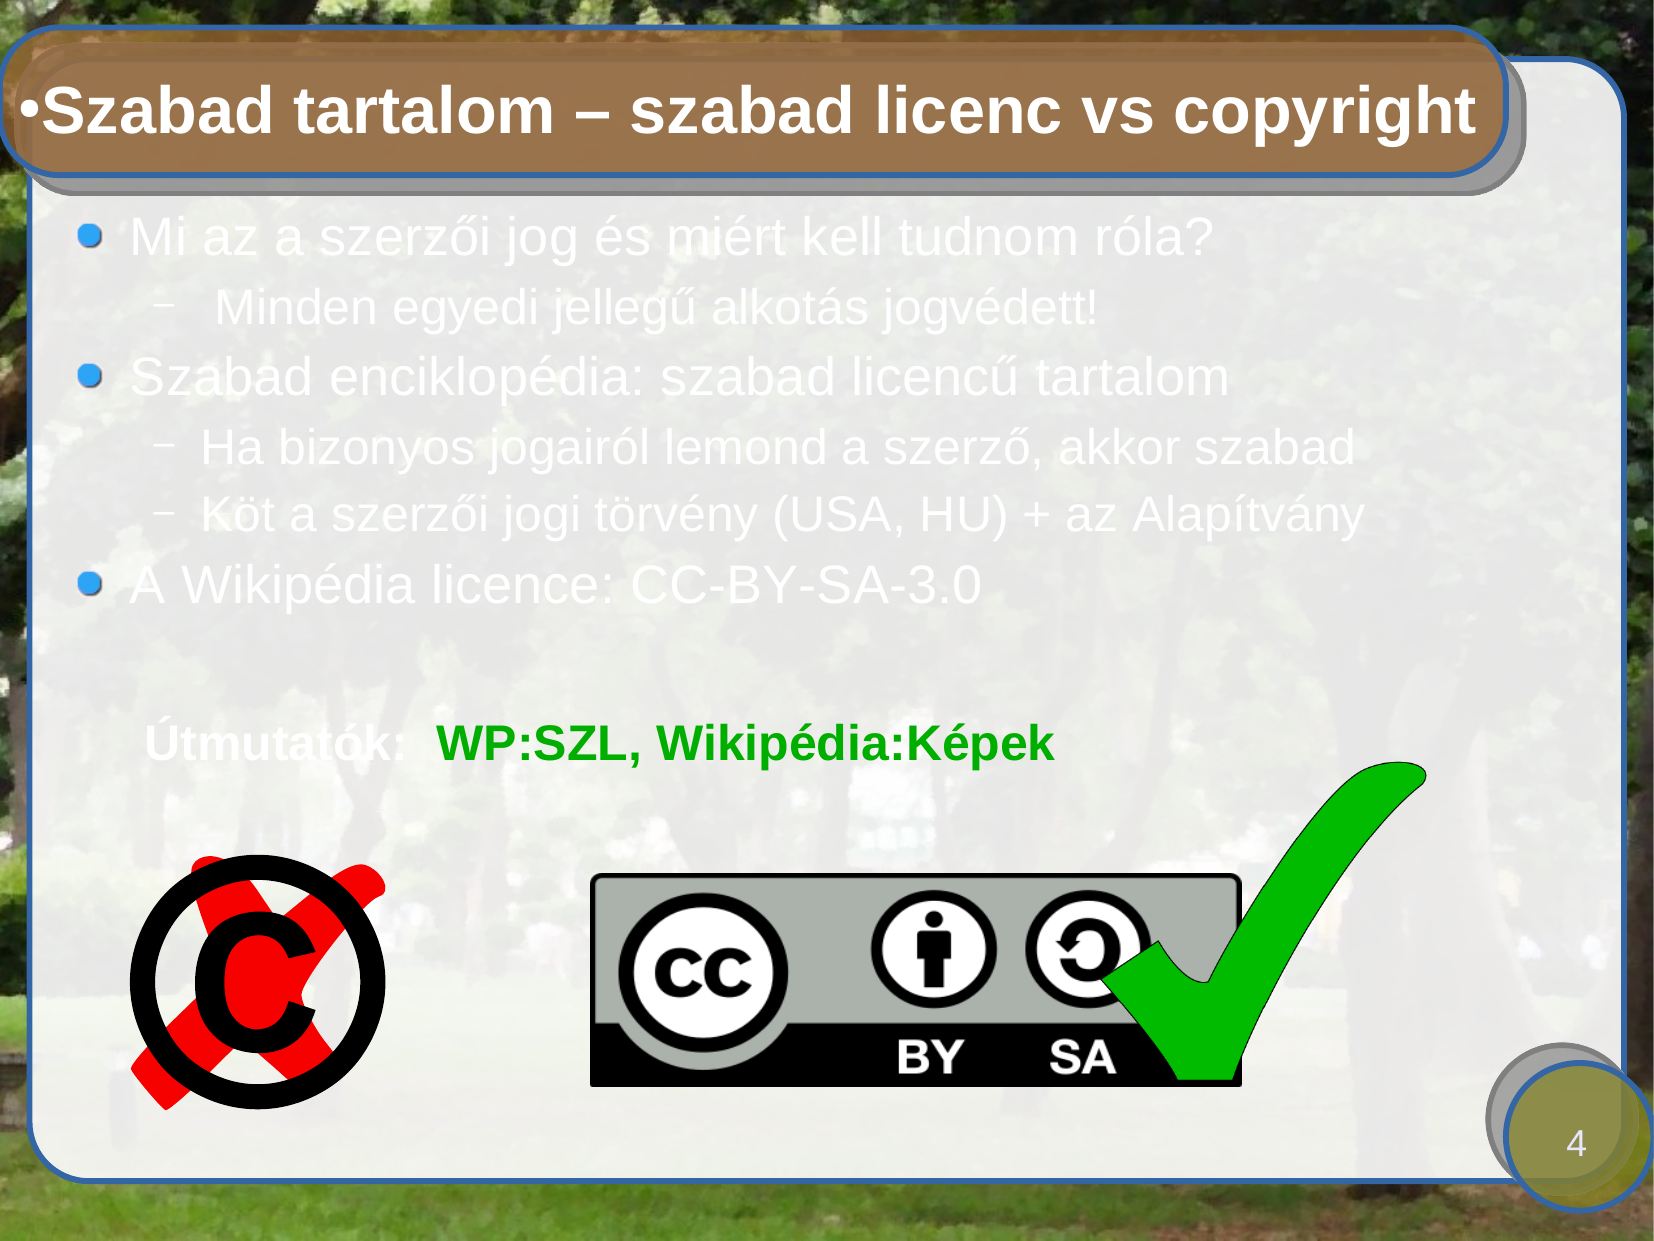

# Szabad tartalom – szabad licenc vs copyright
Mi az a szerzői jog és miért kell tudnom róla?
 Minden egyedi jellegű alkotás jogvédett!
Szabad enciklopédia: szabad licencű tartalom
Ha bizonyos jogairól lemond a szerző, akkor szabad
Köt a szerzői jogi törvény (USA, HU) + az Alapítvány
A Wikipédia licence: CC-BY-SA-3.0
Útmutatók: WP:SZL, Wikipédia:Képek
4